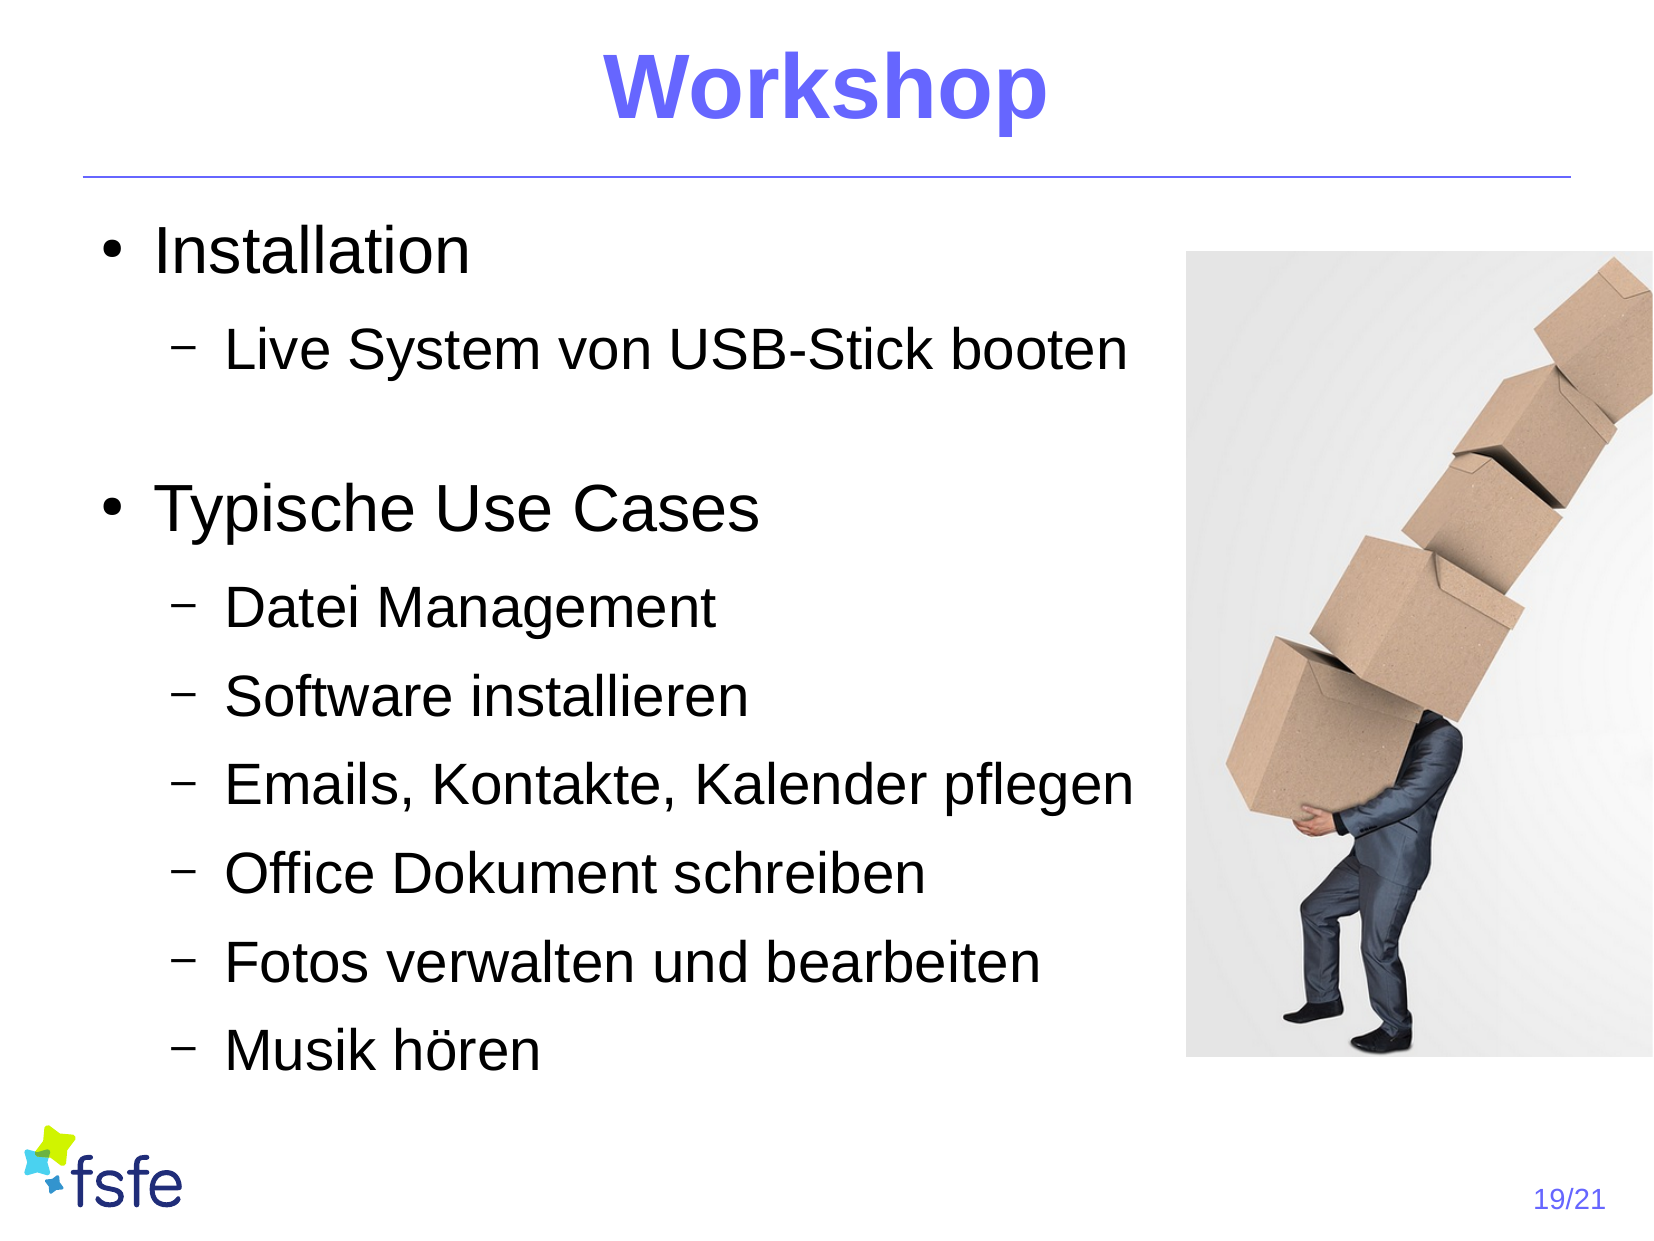

# Workshop
Installation
Live System von USB-Stick booten
Typische Use Cases
Datei Management
Software installieren
Emails, Kontakte, Kalender pflegen
Office Dokument schreiben
Fotos verwalten und bearbeiten
Musik hören
19